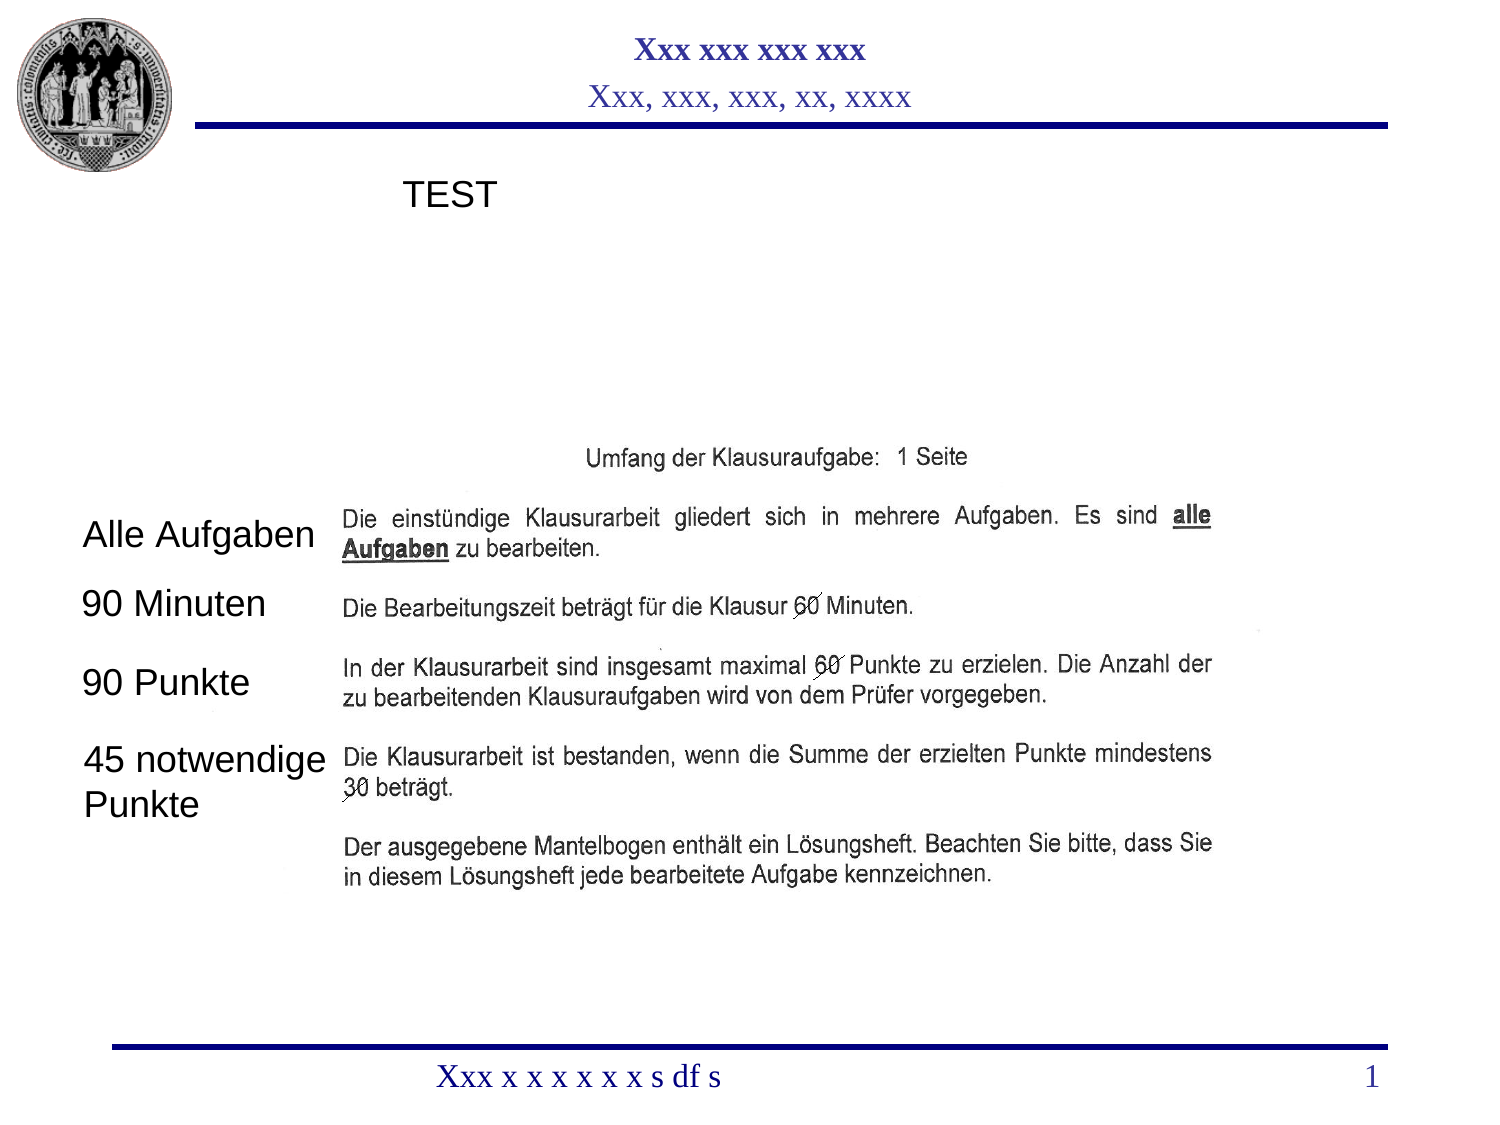

TEST
Alle Aufgaben
90 Minuten
90 Punkte
45 notwendige Punkte